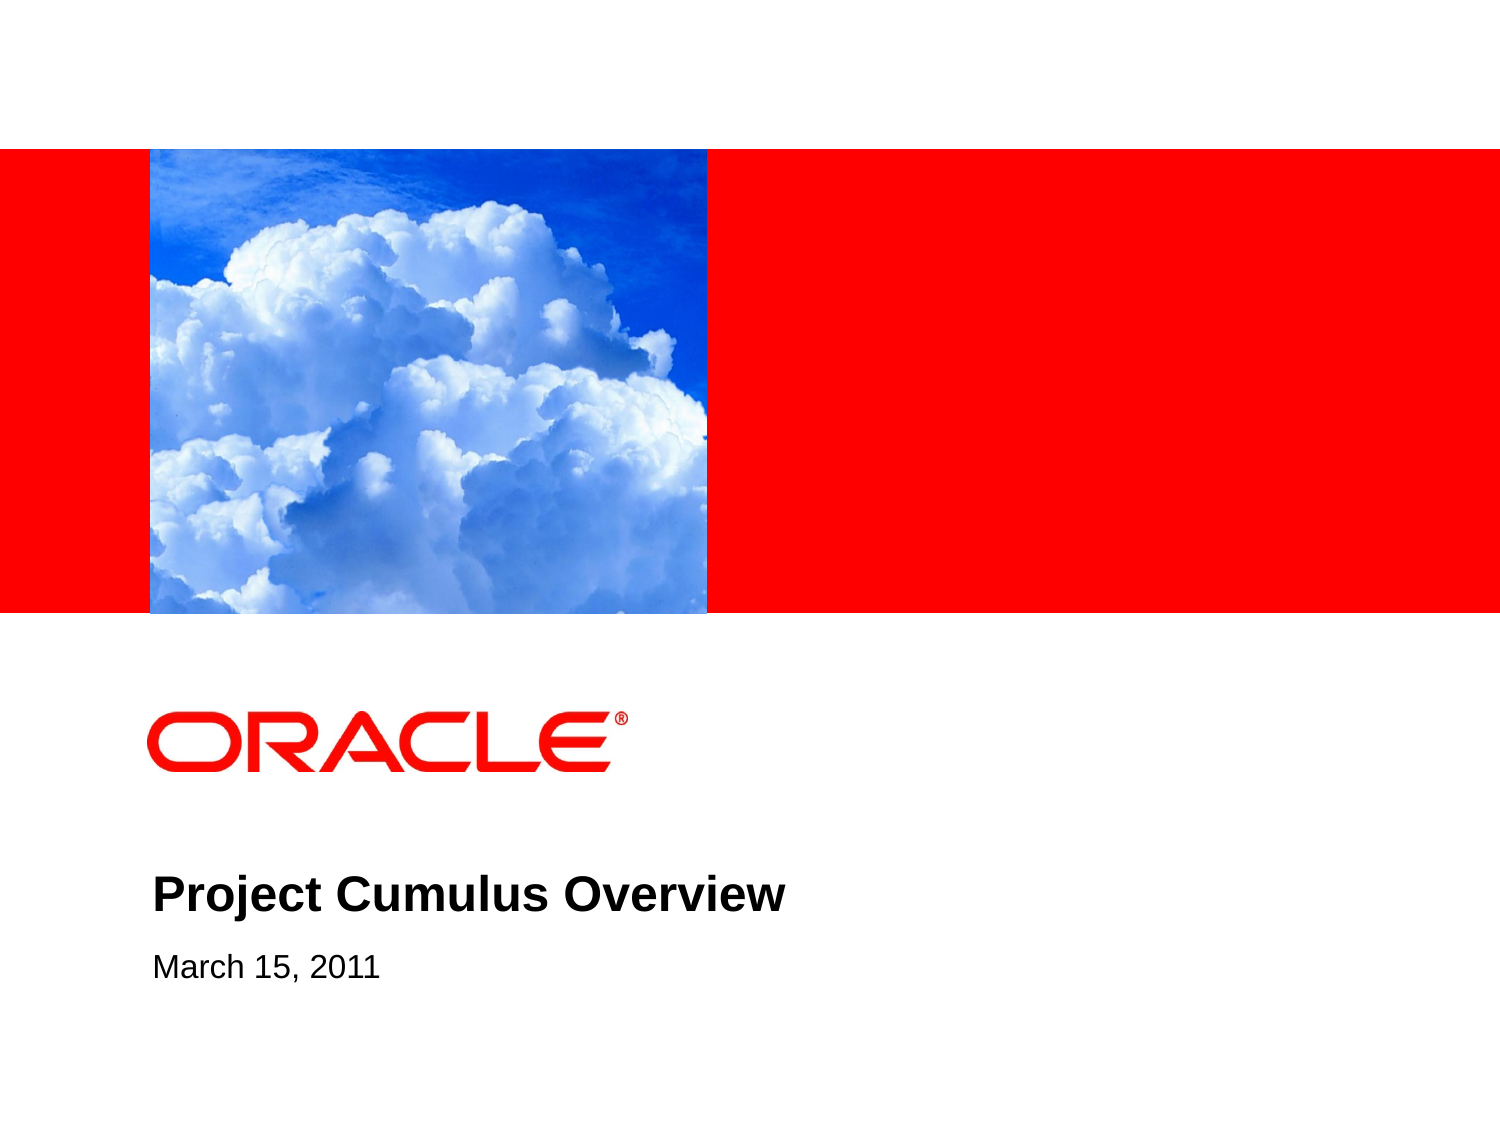

# Project Cumulus Overview
March 15, 2011